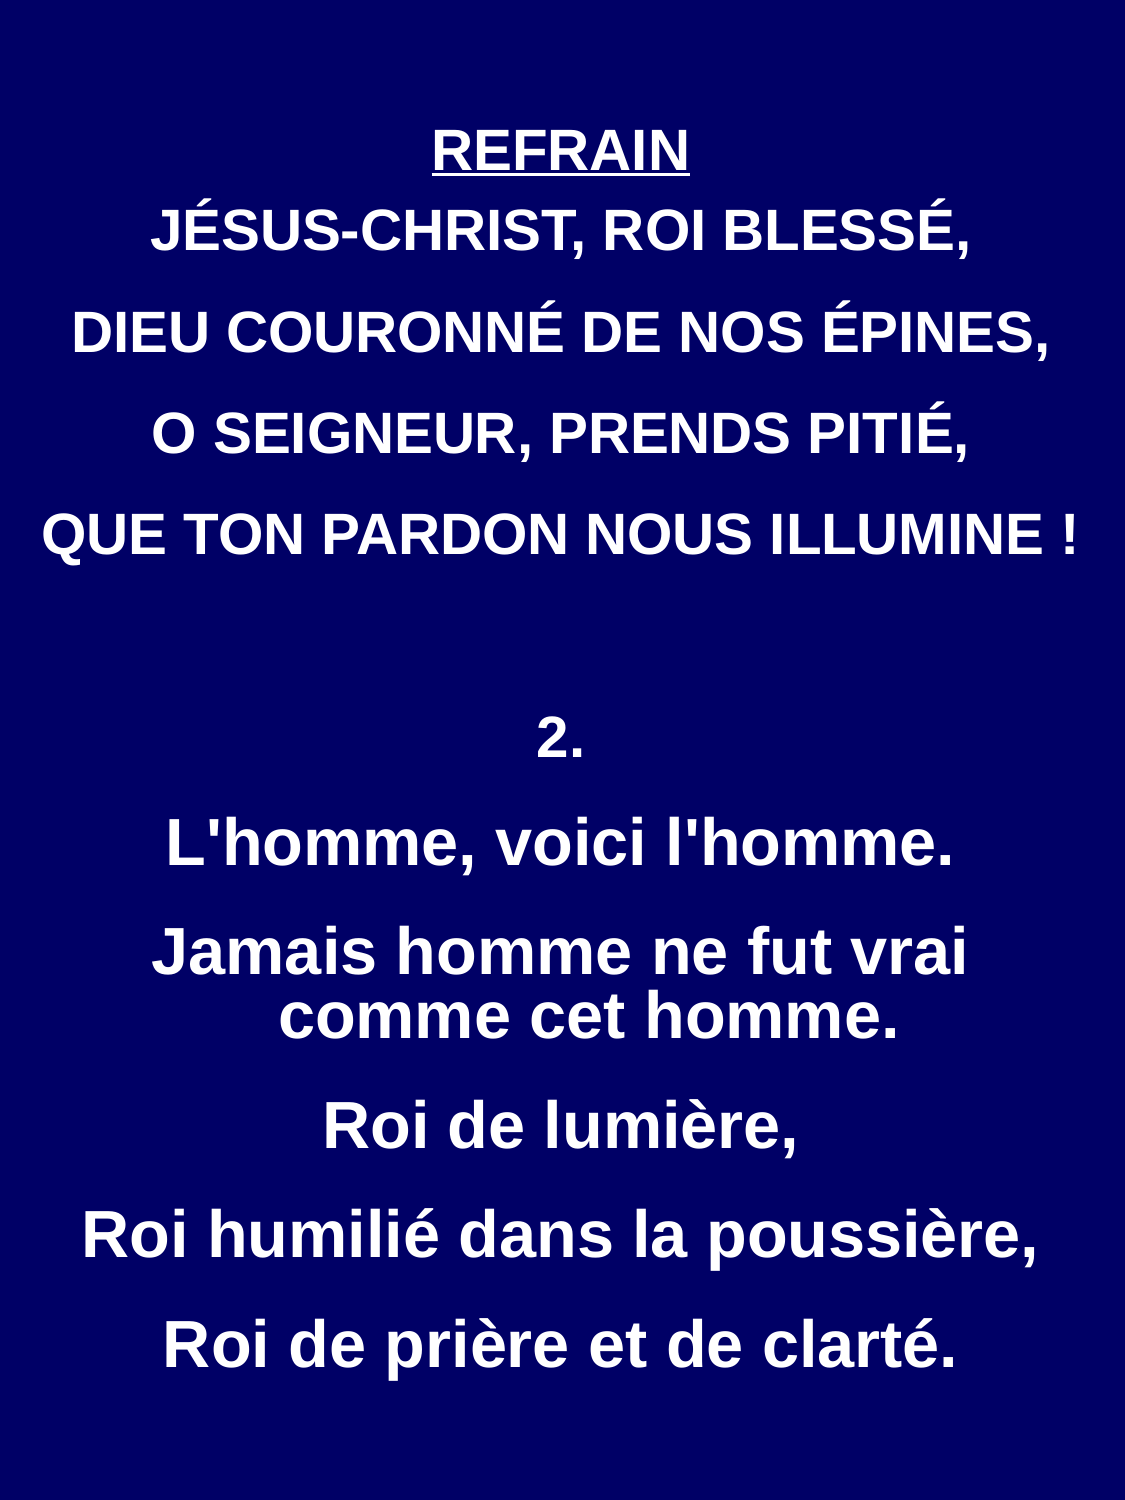

REFRAIN
JÉSUS-CHRIST, ROI BLESSÉ,
DIEU COURONNÉ DE NOS ÉPINES,
O SEIGNEUR, PRENDS PITIÉ,
QUE TON PARDON NOUS ILLUMINE !
2.
L'homme, voici l'homme.
Jamais homme ne fut vrai comme cet homme.
Roi de lumière,
Roi humilié dans la poussière,
Roi de prière et de clarté.